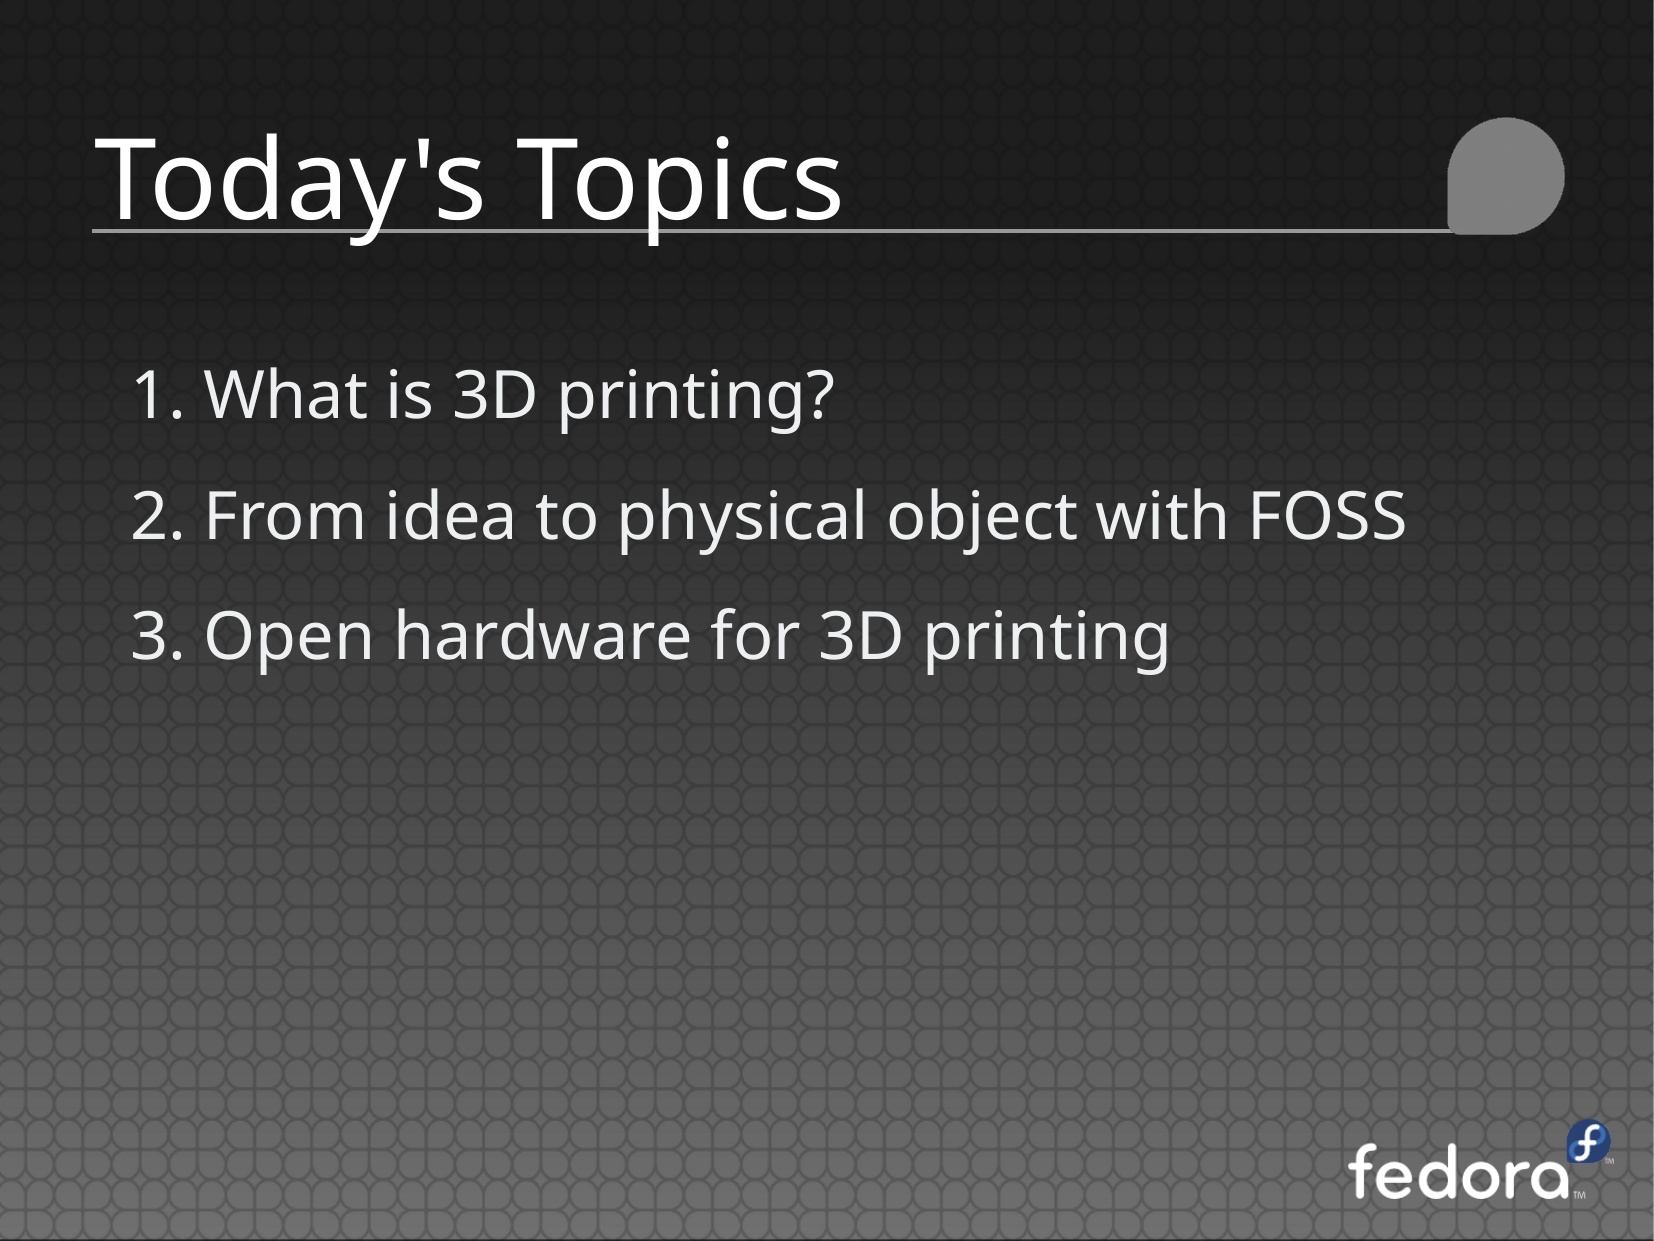

# Today's Topics
 What is 3D printing?
 From idea to physical object with FOSS
 Open hardware for 3D printing